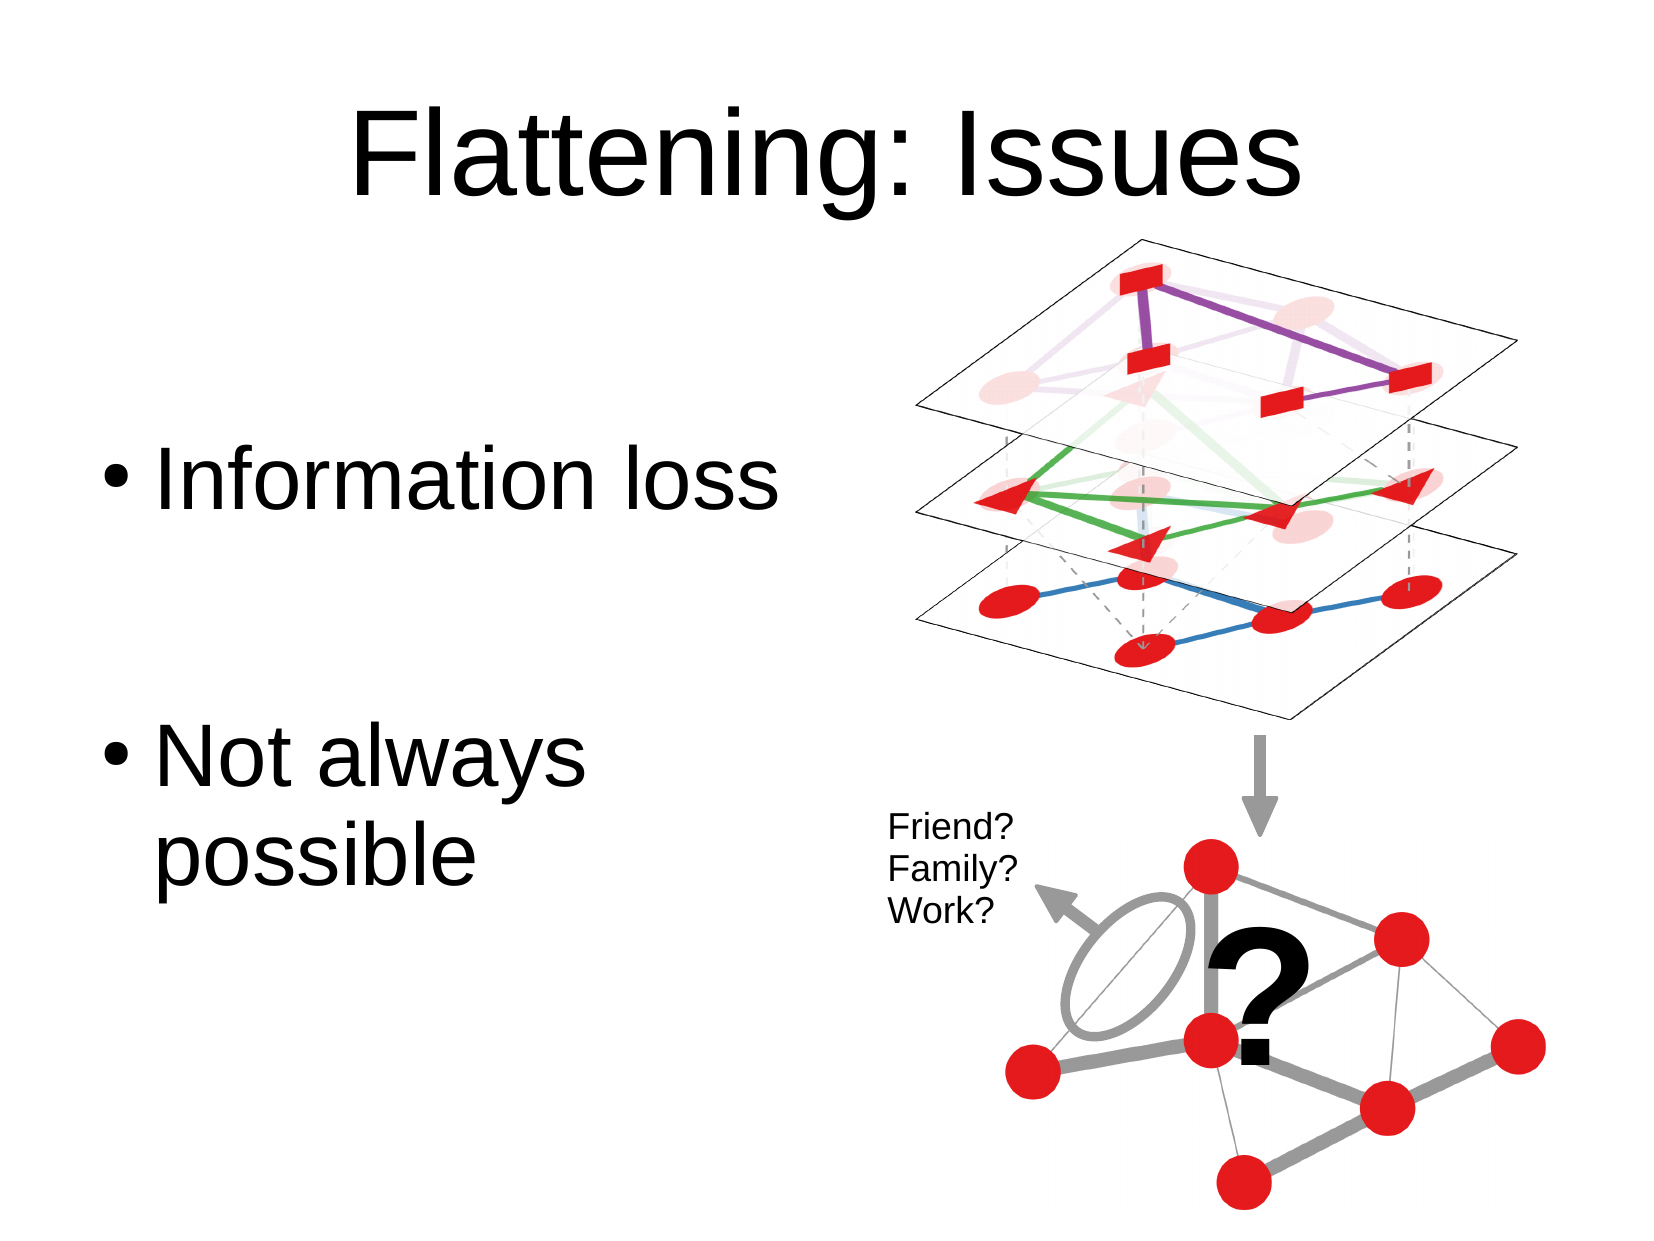

# Flattening: Issues
Information loss
Not always possible
Friend?
Family?
Work?
?